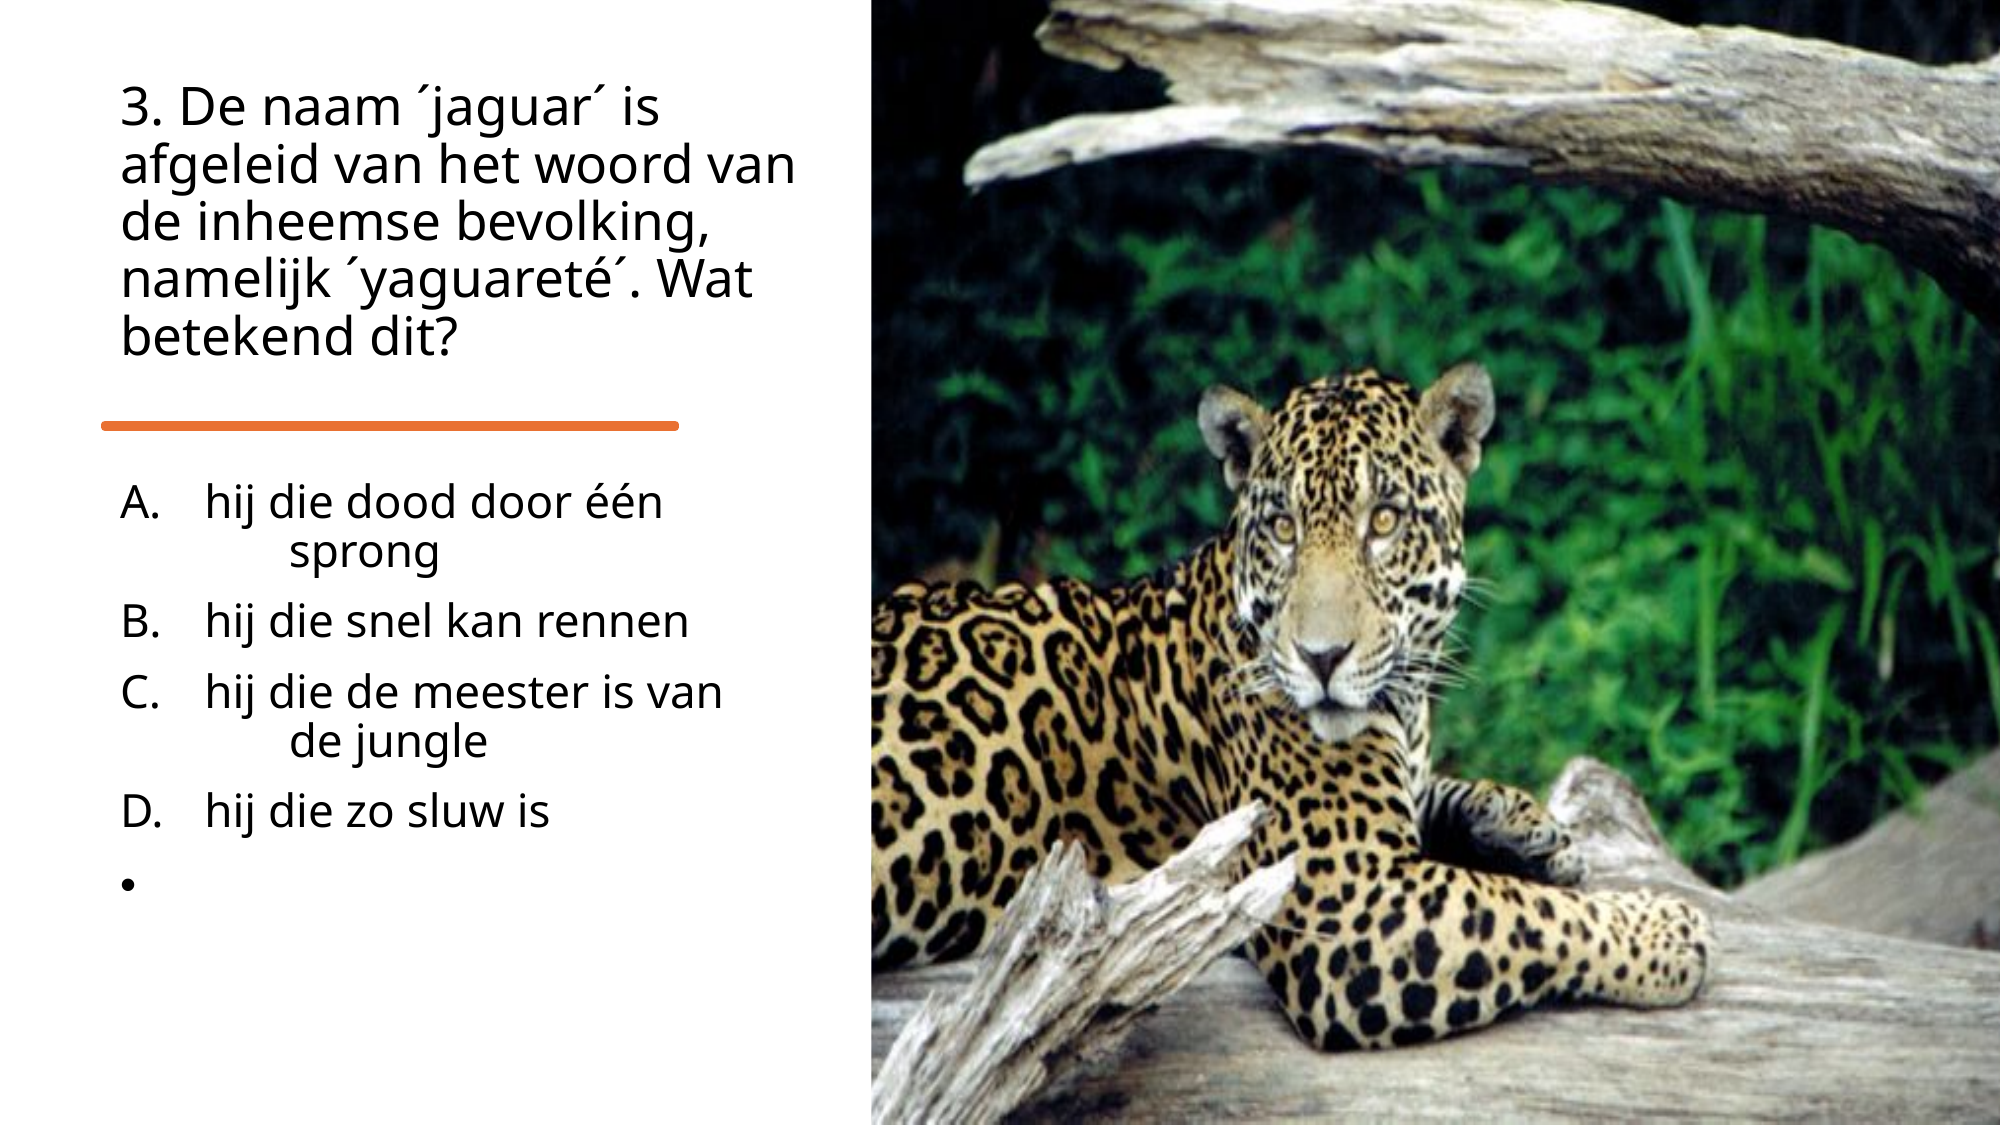

# 3. De naam ´jaguar´ is afgeleid van het woord van de inheemse bevolking, namelijk ´yaguareté´. Wat betekend dit?
hij die dood door één sprong
hij die snel kan rennen
hij die de meester is van de jungle
hij die zo sluw is